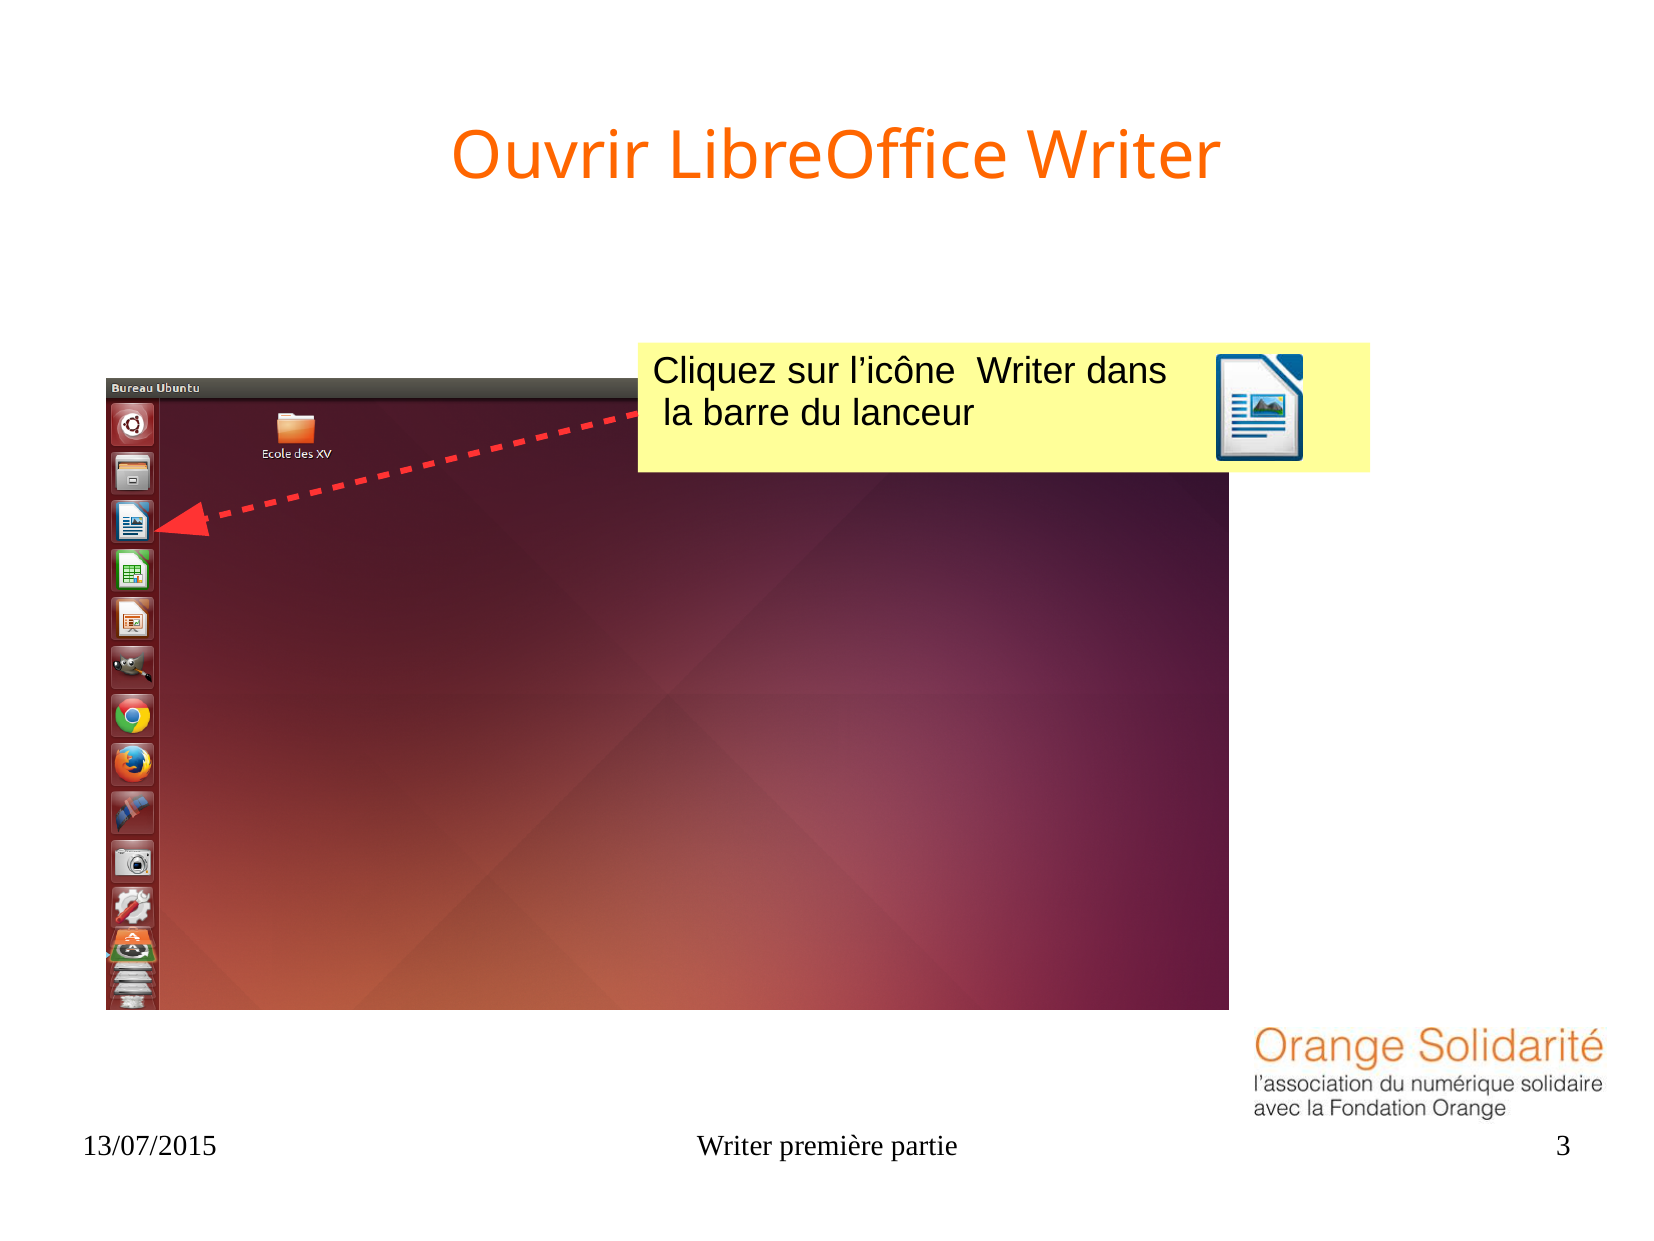

# Ouvrir LibreOffice Writer
Cliquez sur l’icône Writer dans
 la barre du lanceur
13/07/2015
Writer première partie
3